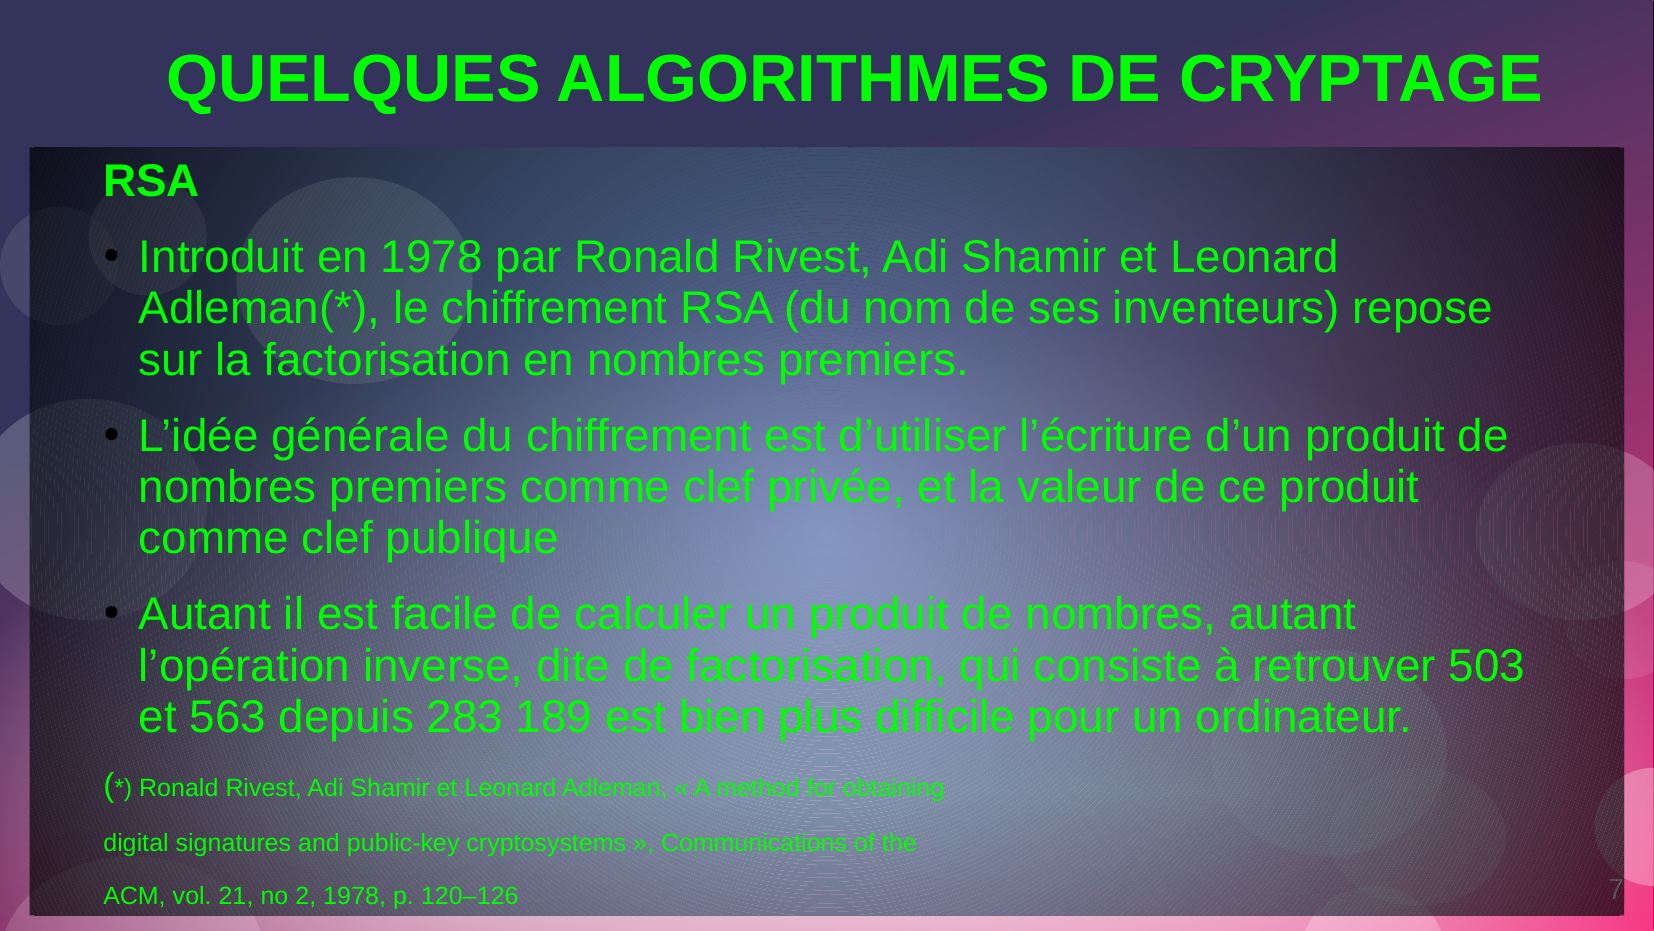

# Quelques algorithmes de cryptage
RSA
Introduit en 1978 par Ronald Rivest, Adi Shamir et Leonard Adleman(*), le chiffrement RSA (du nom de ses inventeurs) repose sur la factorisation en nombres premiers.
L’idée générale du chiffrement est d’utiliser l’écriture d’un produit de nombres premiers comme clef privée, et la valeur de ce produit comme clef publique
Autant il est facile de calculer un produit de nombres, autant l’opération inverse, dite de factorisation, qui consiste à retrouver 503 et 563 depuis 283 189 est bien plus difficile pour un ordinateur.
(*) Ronald Rivest, Adi Shamir et Leonard Adleman, « A method for obtaining
digital signatures and public-key cryptosystems », Communications of the
ACM, vol. 21, no 2, 1978, p. 120–126